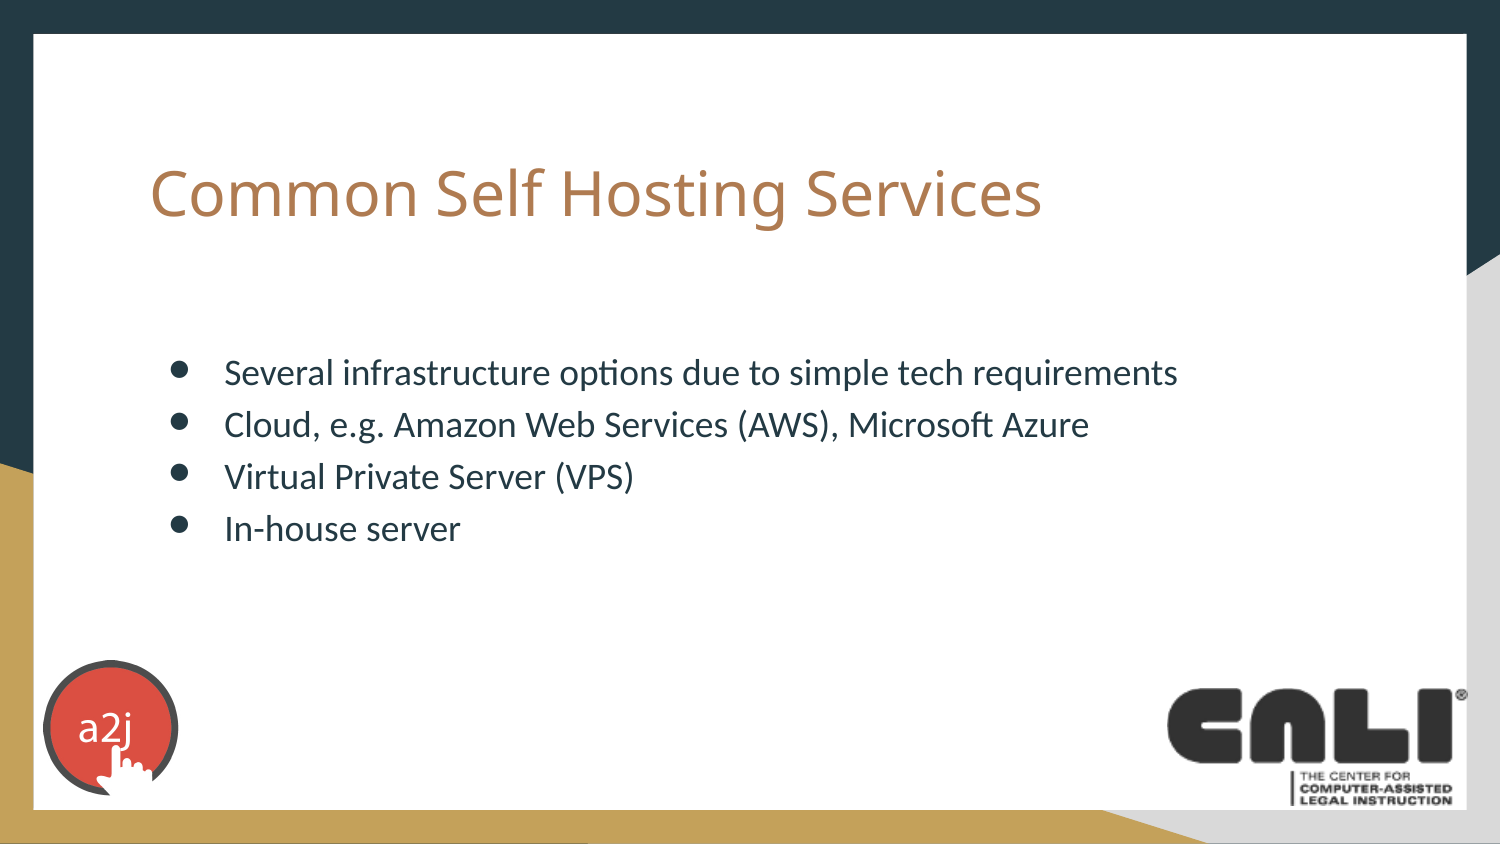

# Common Self Hosting Services
Several infrastructure options due to simple tech requirements
Cloud, e.g. Amazon Web Services (AWS), Microsoft Azure
Virtual Private Server (VPS)
In-house server